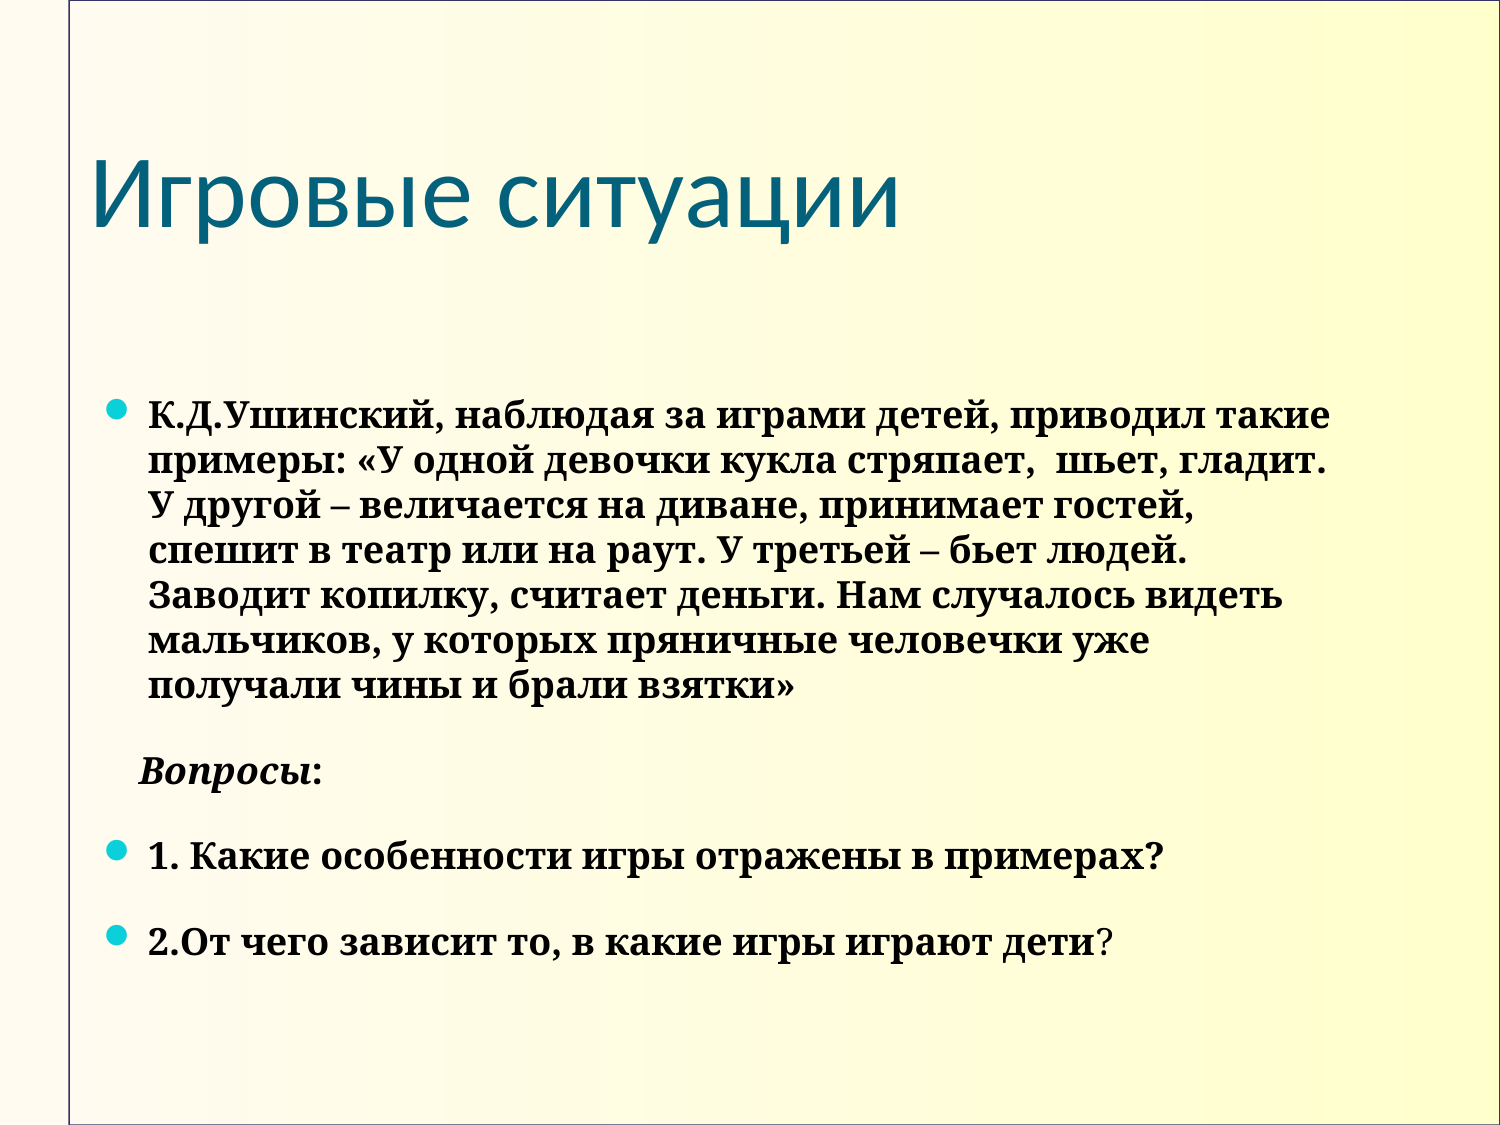

# Игровые ситуации
К.Д.Ушинский, наблюдая за играми детей, приводил такие примеры: «У одной девочки кукла стряпает, шьет, гладит. У другой – величается на диване, принимает гостей, спешит в театр или на раут. У третьей – бьет людей. Заводит копилку, считает деньги. Нам случалось видеть мальчиков, у которых пряничные человечки уже получали чины и брали взятки»
Вопросы:
1. Какие особенности игры отражены в примерах?
2.От чего зависит то, в какие игры играют дети?